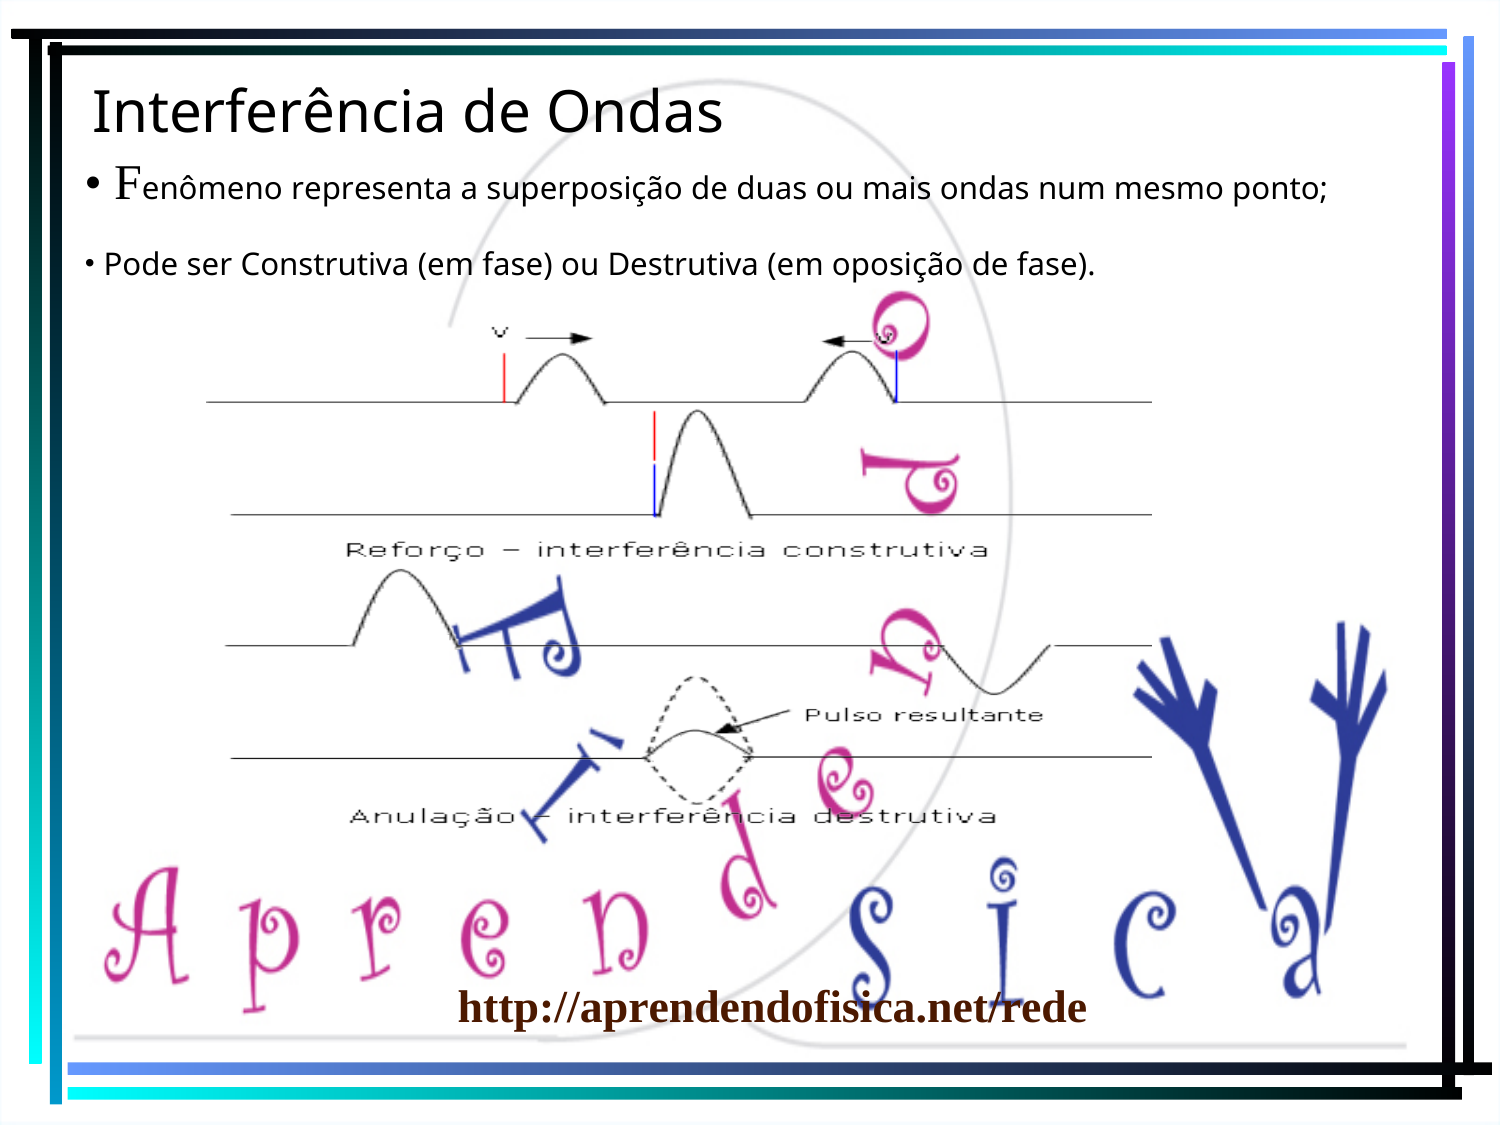

# Interferência de Ondas
 Fenômeno representa a superposição de duas ou mais ondas num mesmo ponto;
 Pode ser Construtiva (em fase) ou Destrutiva (em oposição de fase).
http://aprendendofisica.net/rede